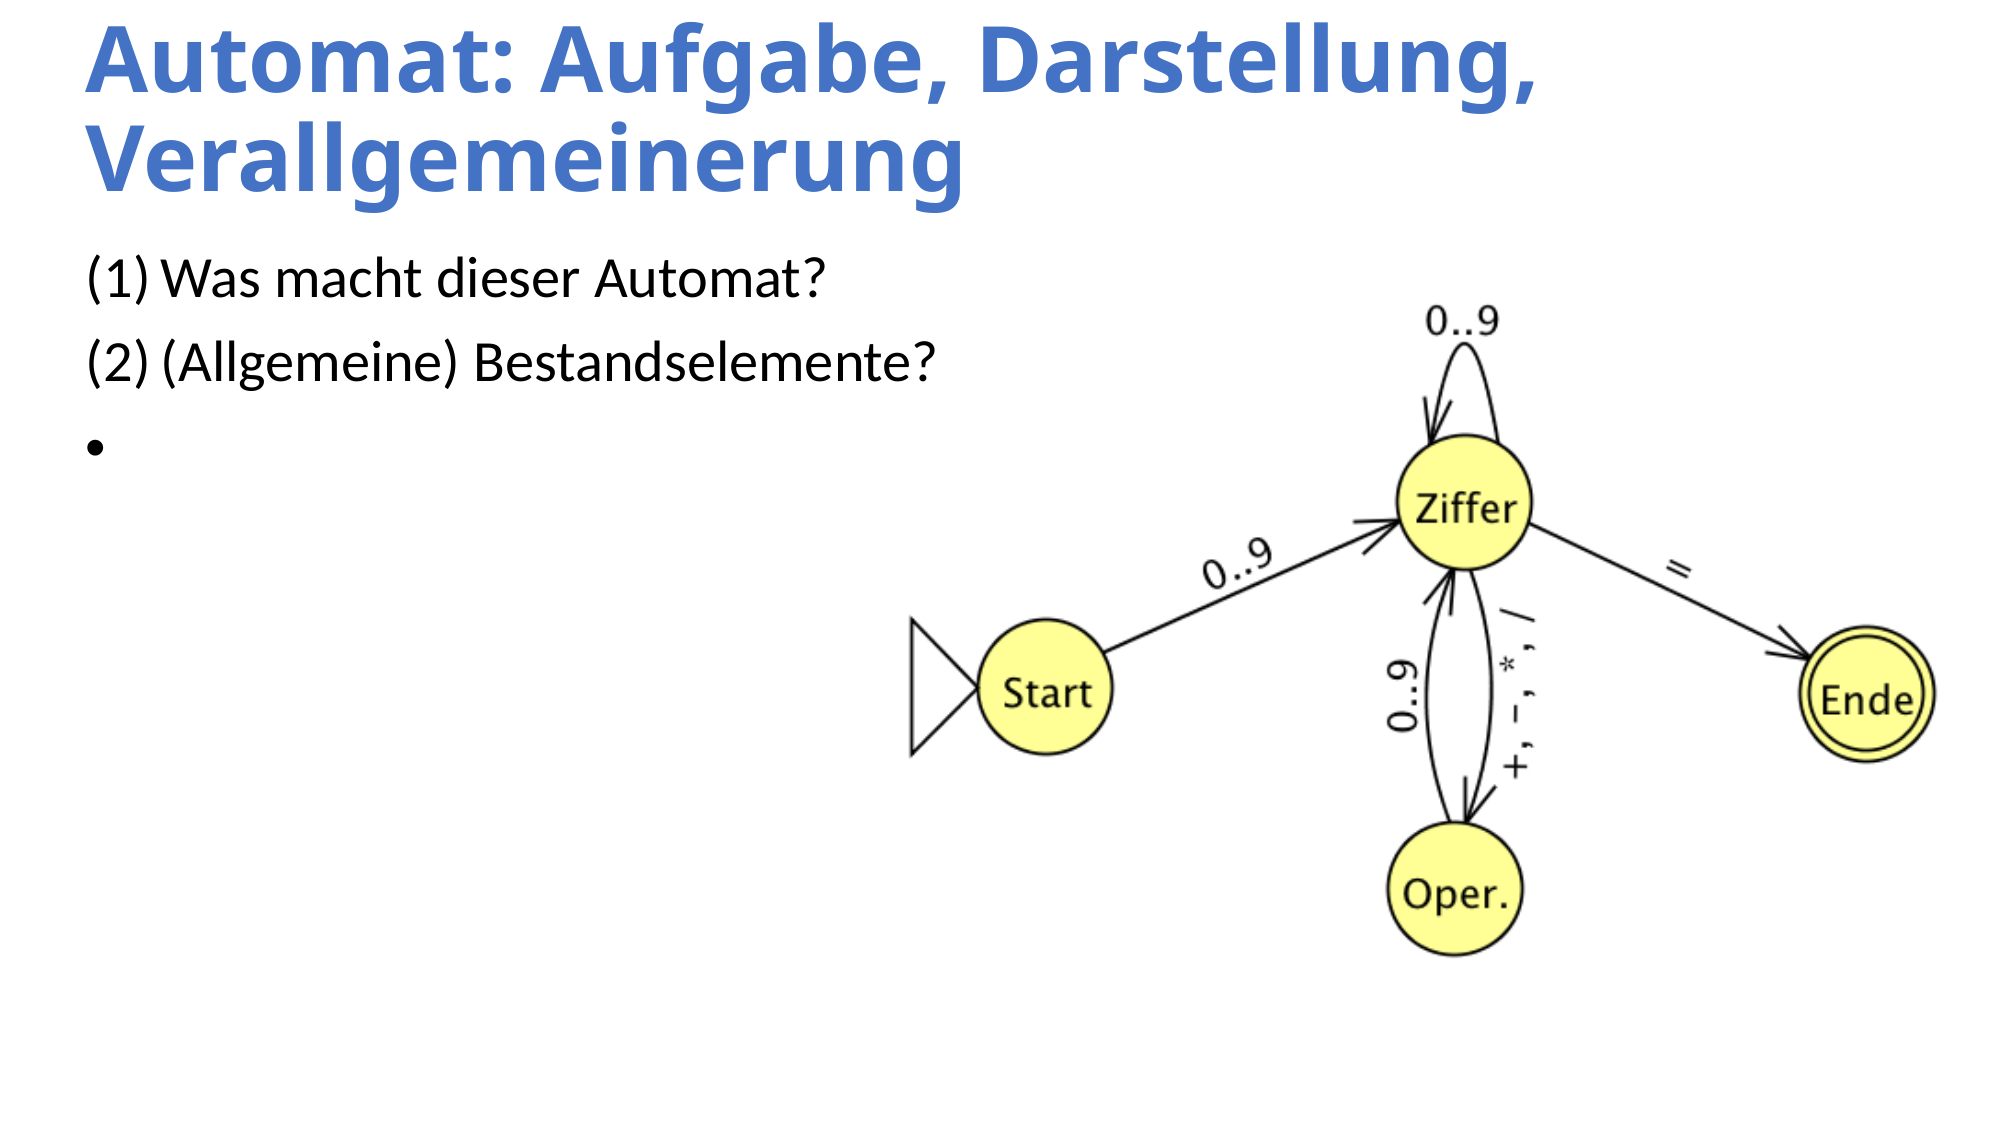

# Automat: Aufgabe, Darstellung, Verallgemeinerung
Was macht dieser Automat?
(Allgemeine) Bestandselemente?